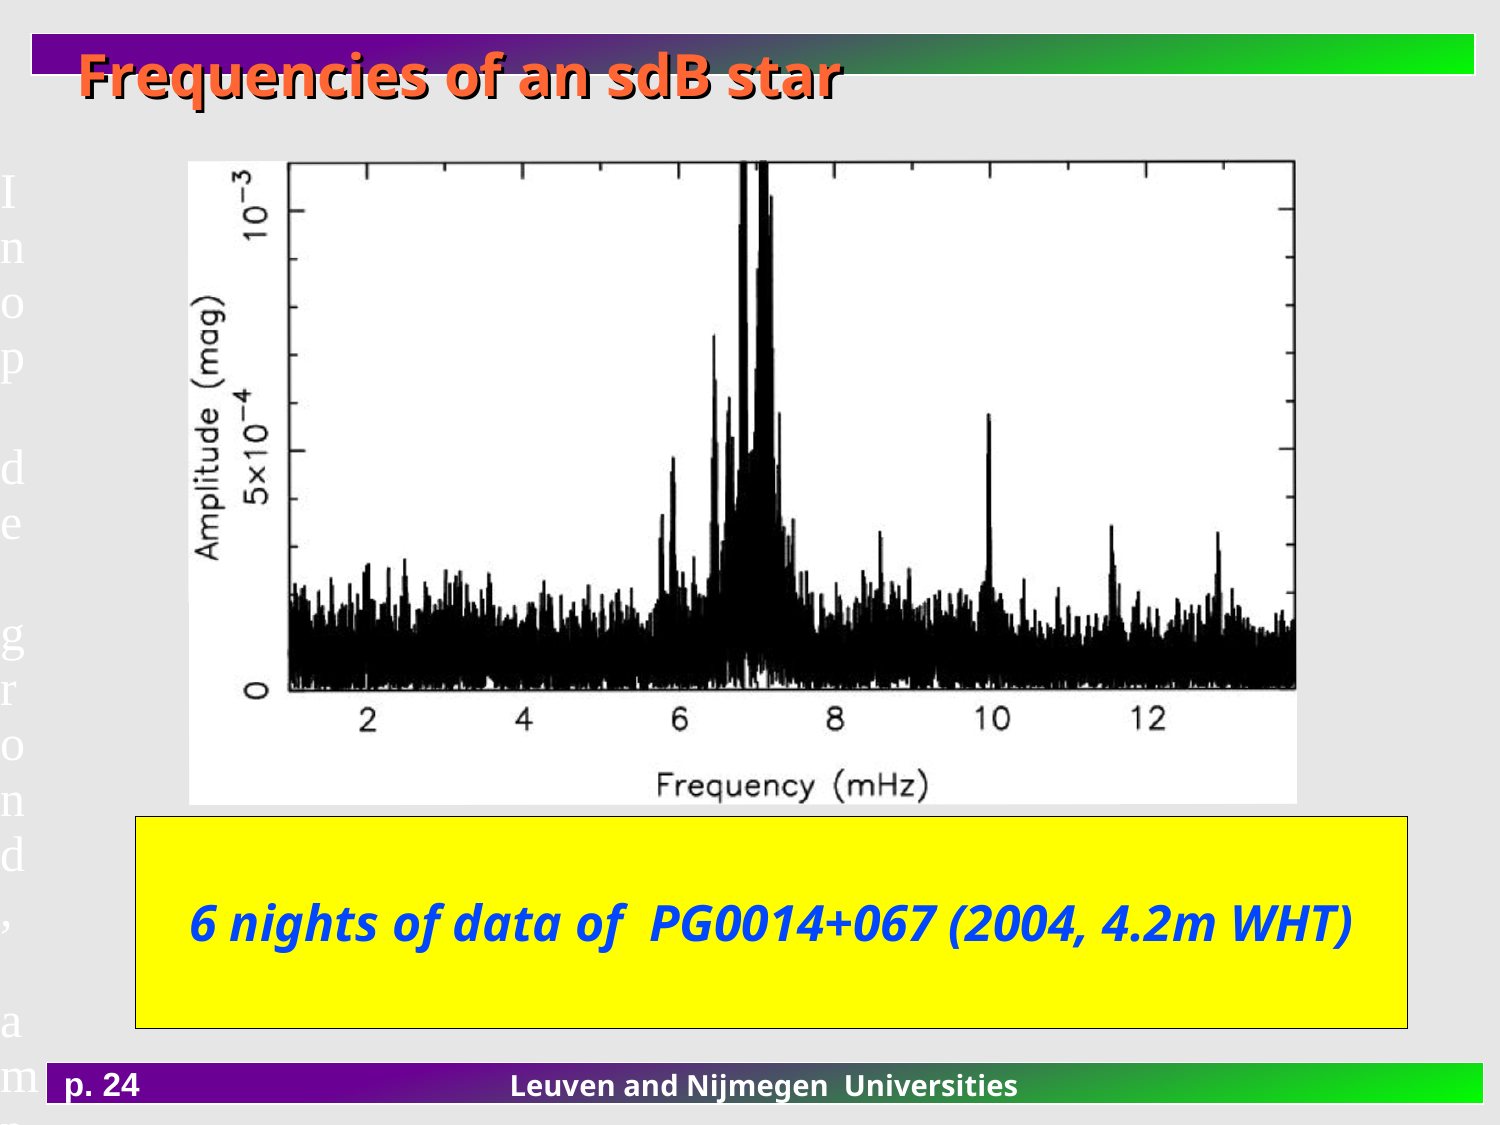

VaG22222 Inop de grond, amplitude is 4 keer groter dan bij de zon
 Individuele frequenties zijn niet oplosbaar
# Frequencies of an sdB star
Qqqq
 6 nights of data of PG0014+067 (2004, 4.2m WHT)